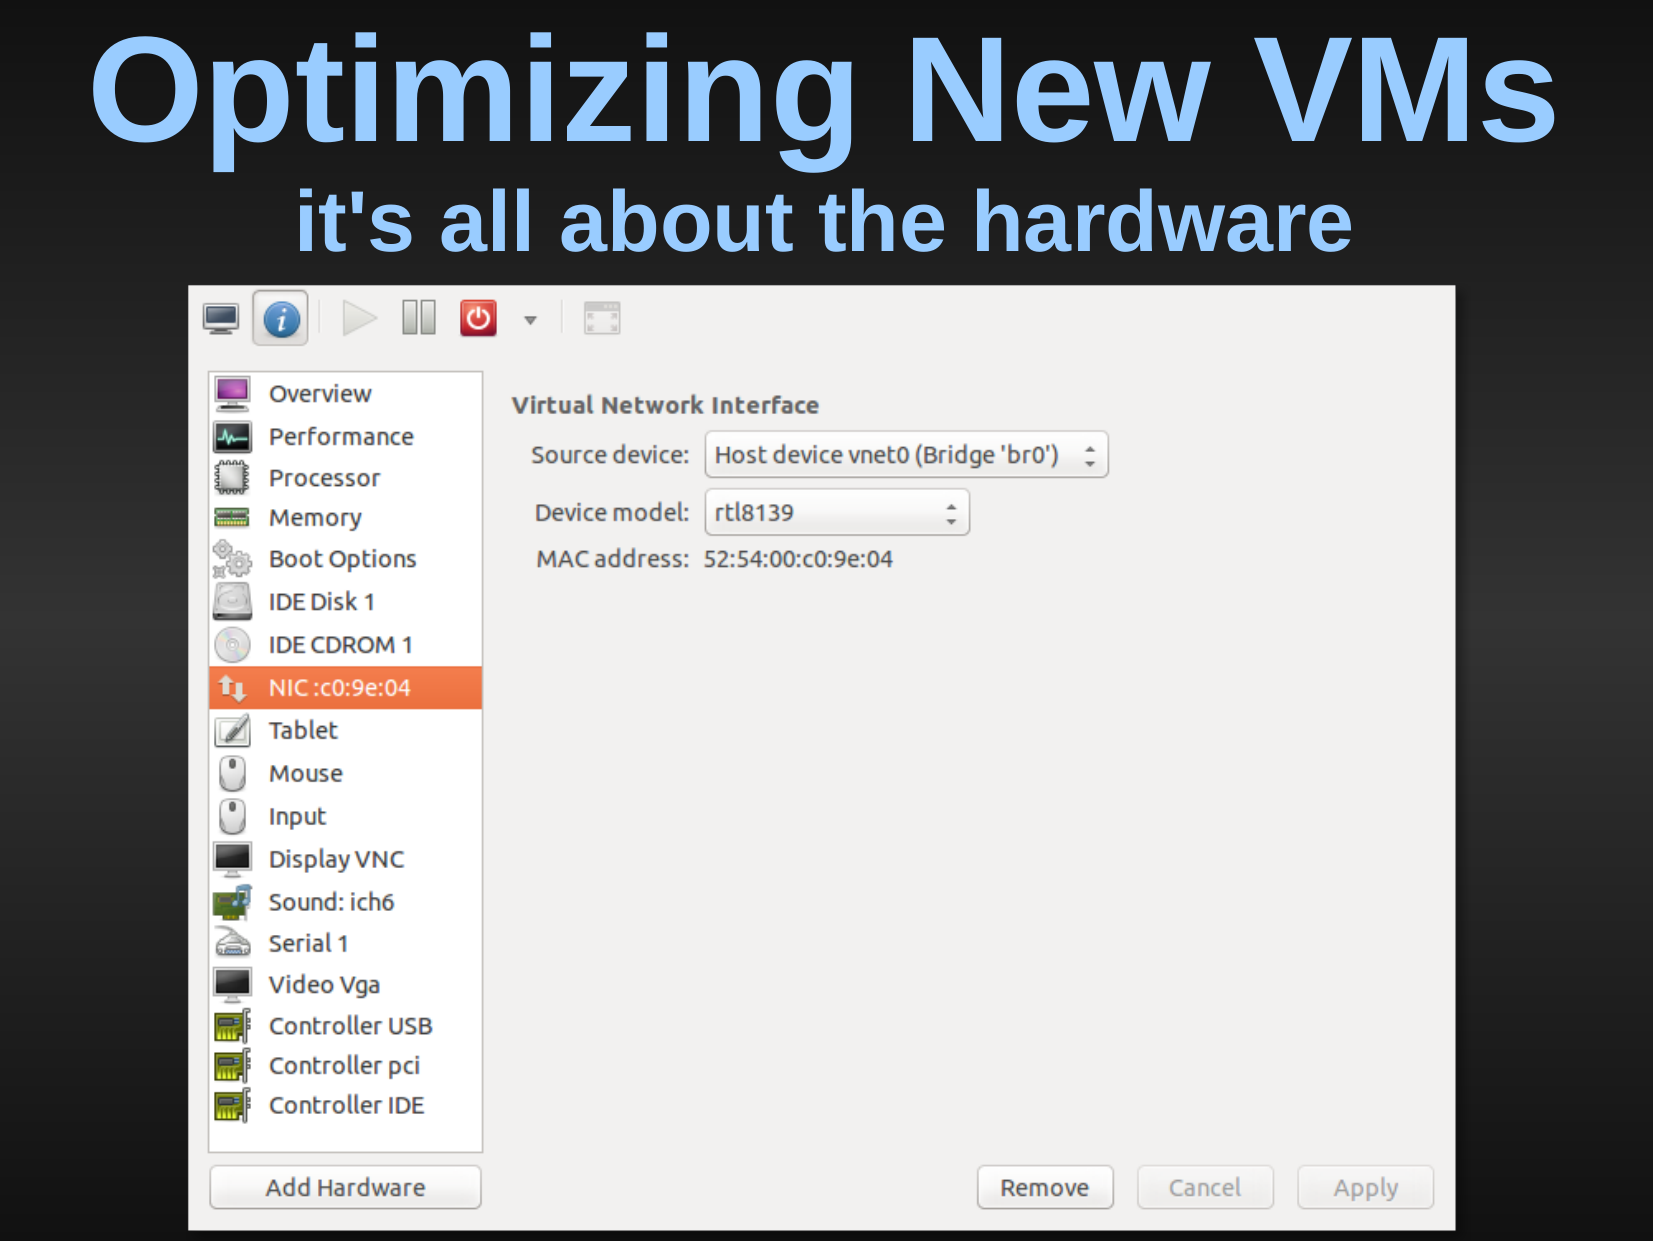

# Optimizing New VMs it's all about the hardware